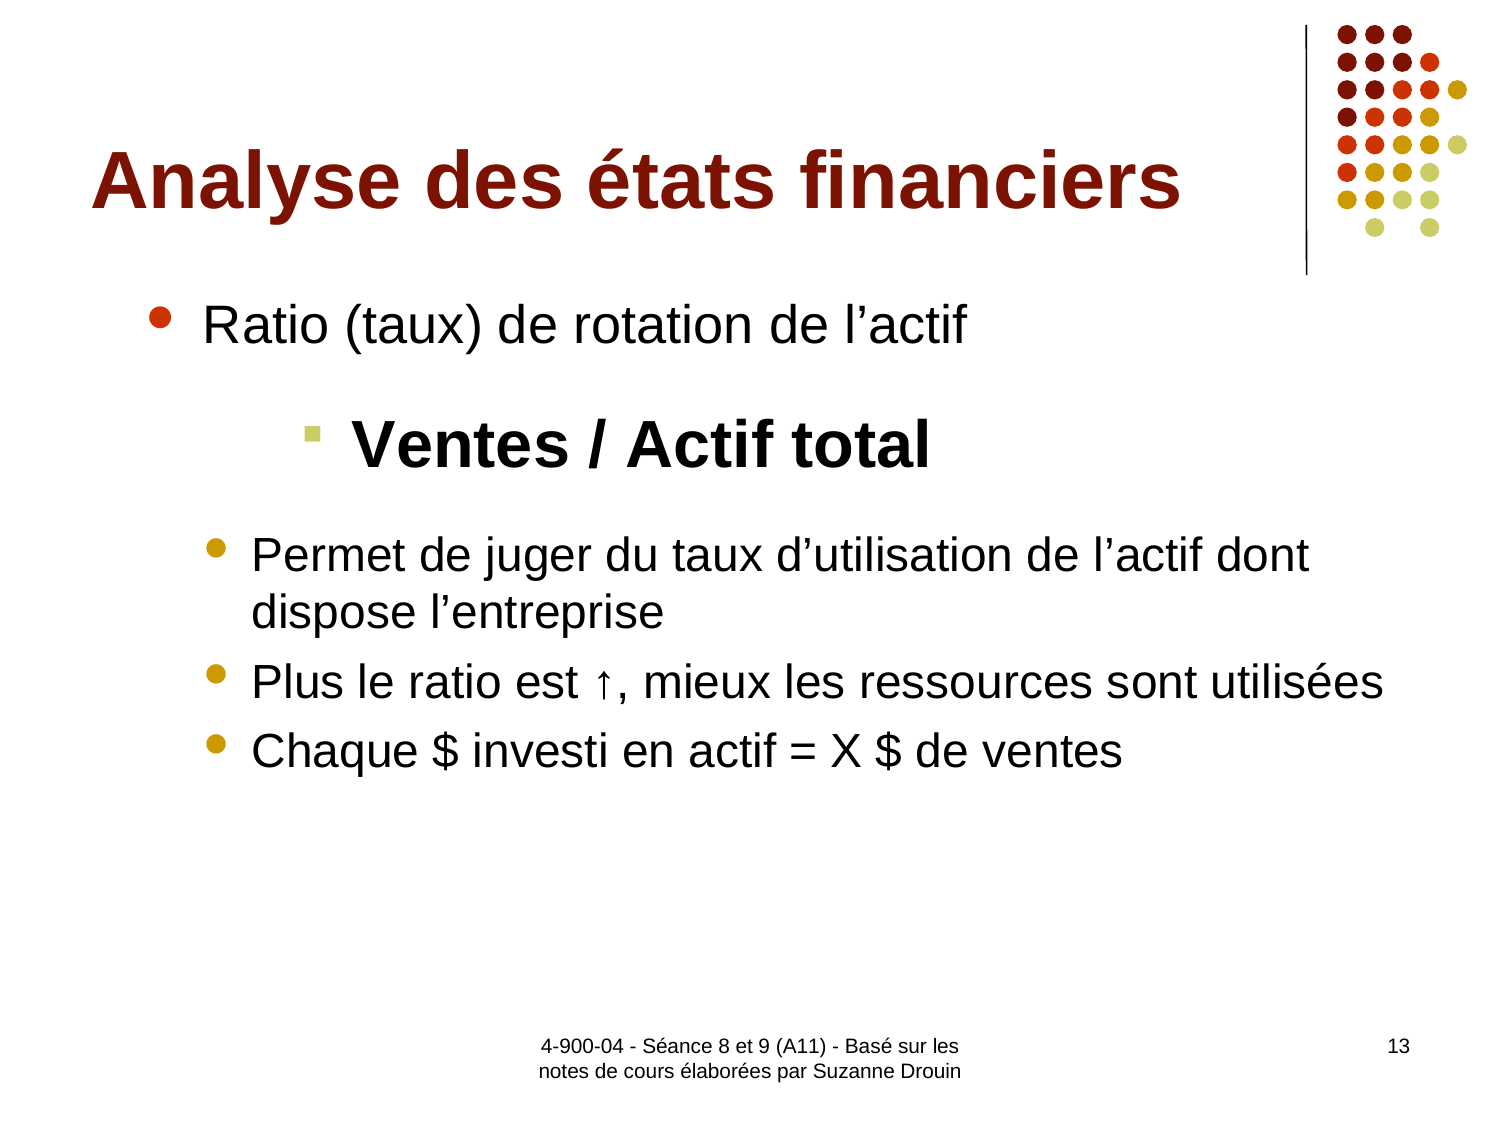

Analyse des états financiers
Ratio (taux) de rotation de l’actif
Ventes / Actif total
Permet de juger du taux d’utilisation de l’actif dont dispose l’entreprise
Plus le ratio est ↑, mieux les ressources sont utilisées
Chaque $ investi en actif = X $ de ventes
4-900-04 - Séance 8 et 9 (A11) - Basé sur les notes de cours élaborées par Suzanne Drouin